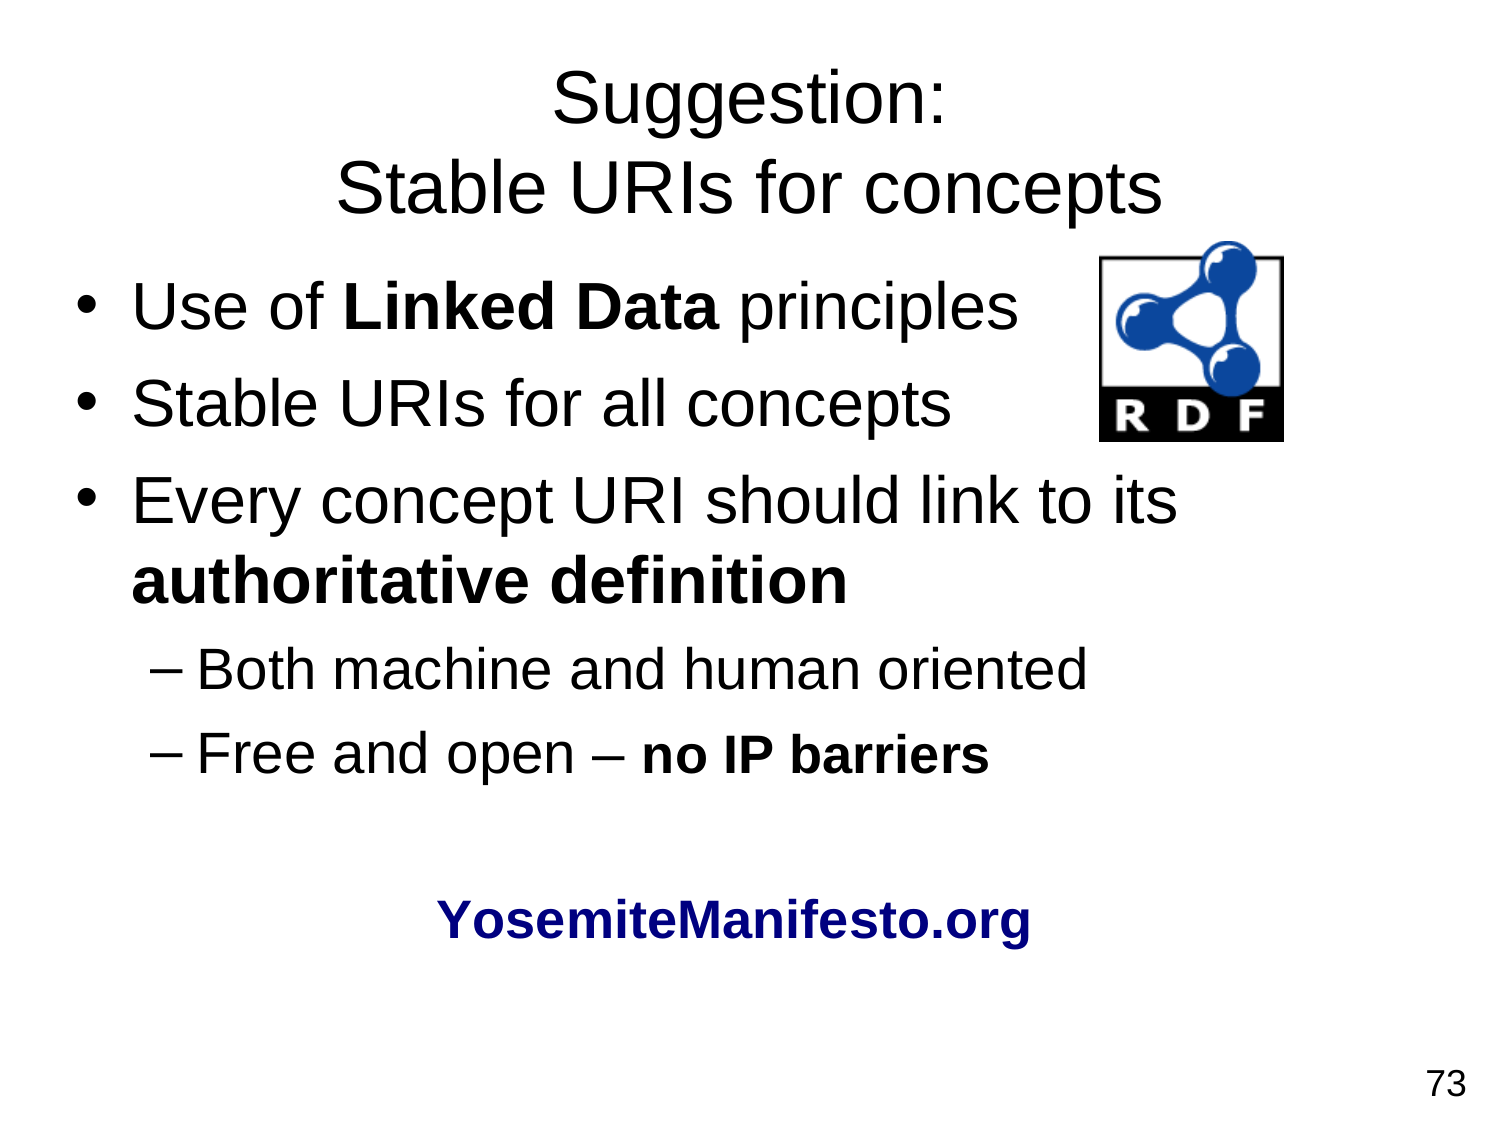

# Suggestion: Stable URIs for concepts
Use of Linked Data principles
Stable URIs for all concepts
Every concept URI should link to its authoritative definition
Both machine and human oriented
Free and open – no IP barriers
YosemiteManifesto.org
73